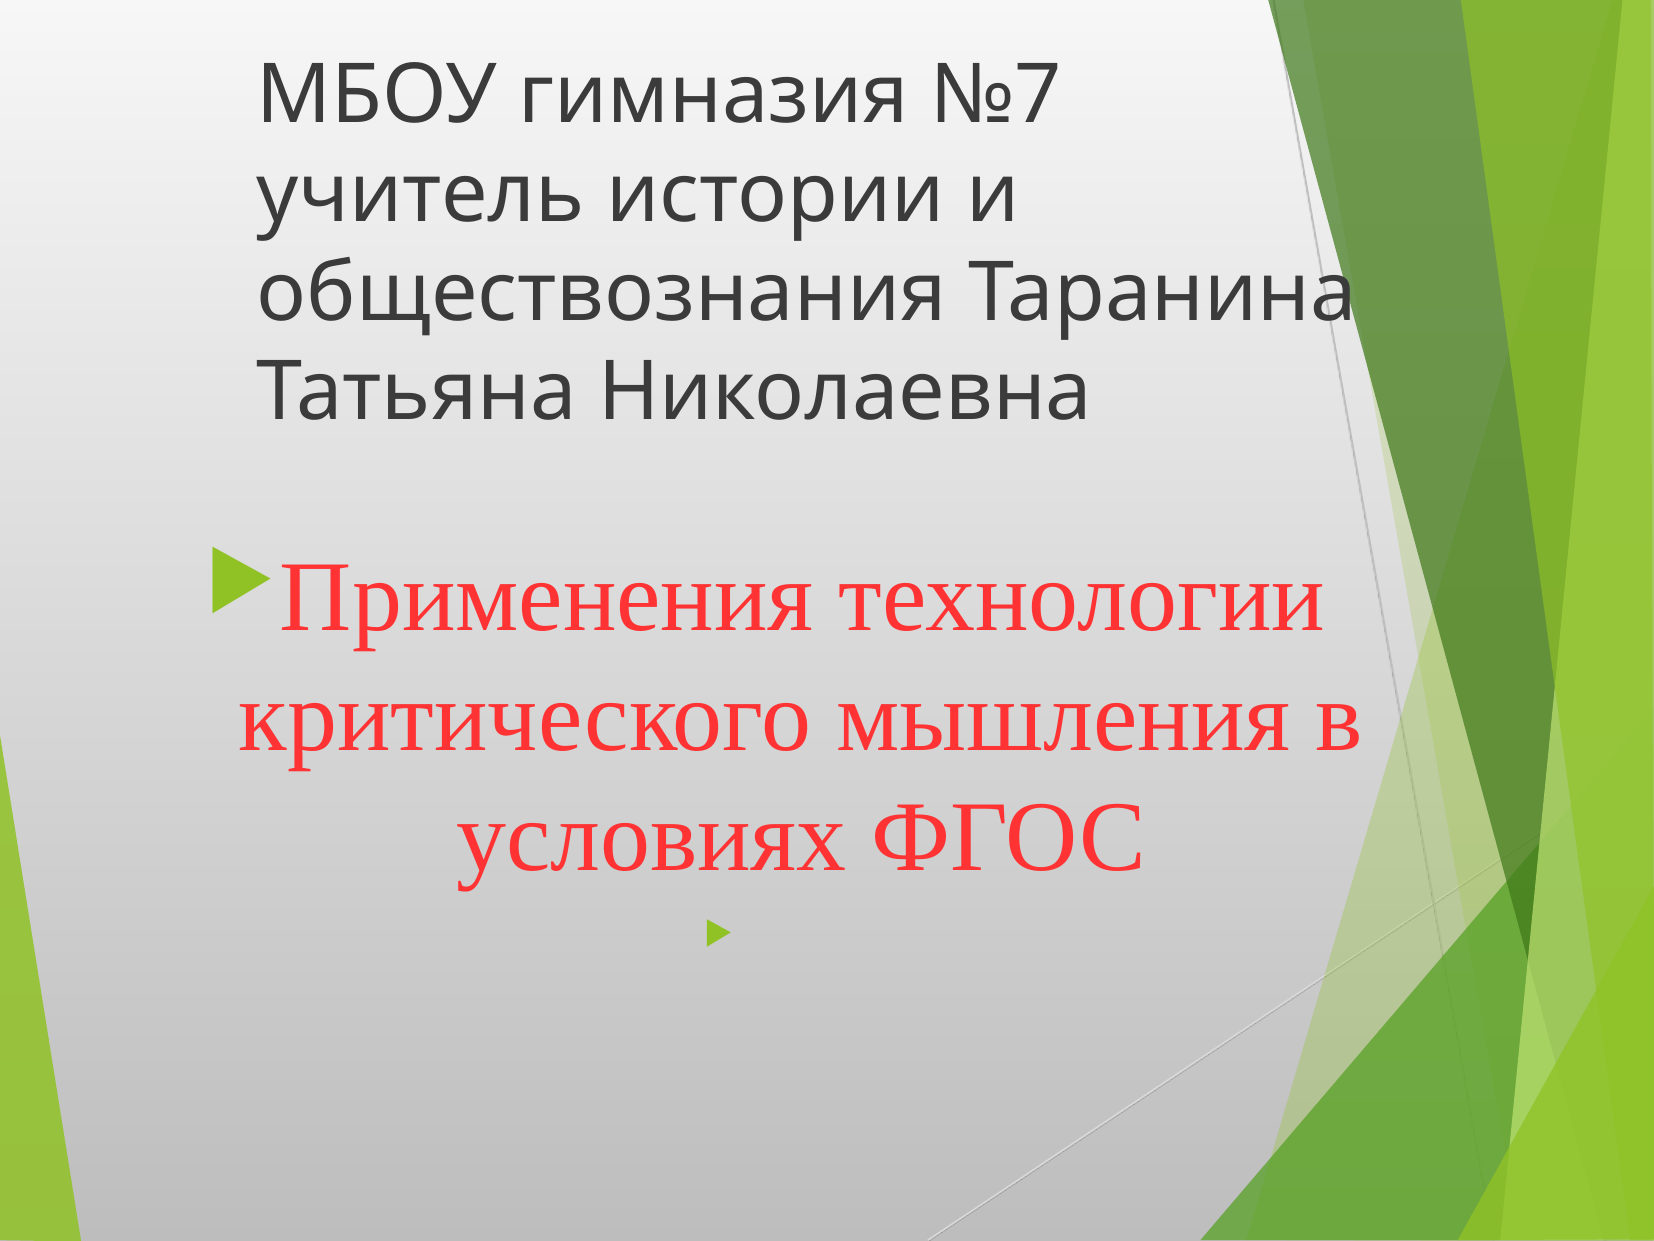

# МБОУ гимназия №7 учитель истории и обществознания Таранина Татьяна Николаевна
Применения технологии критического мышления в условиях ФГОС